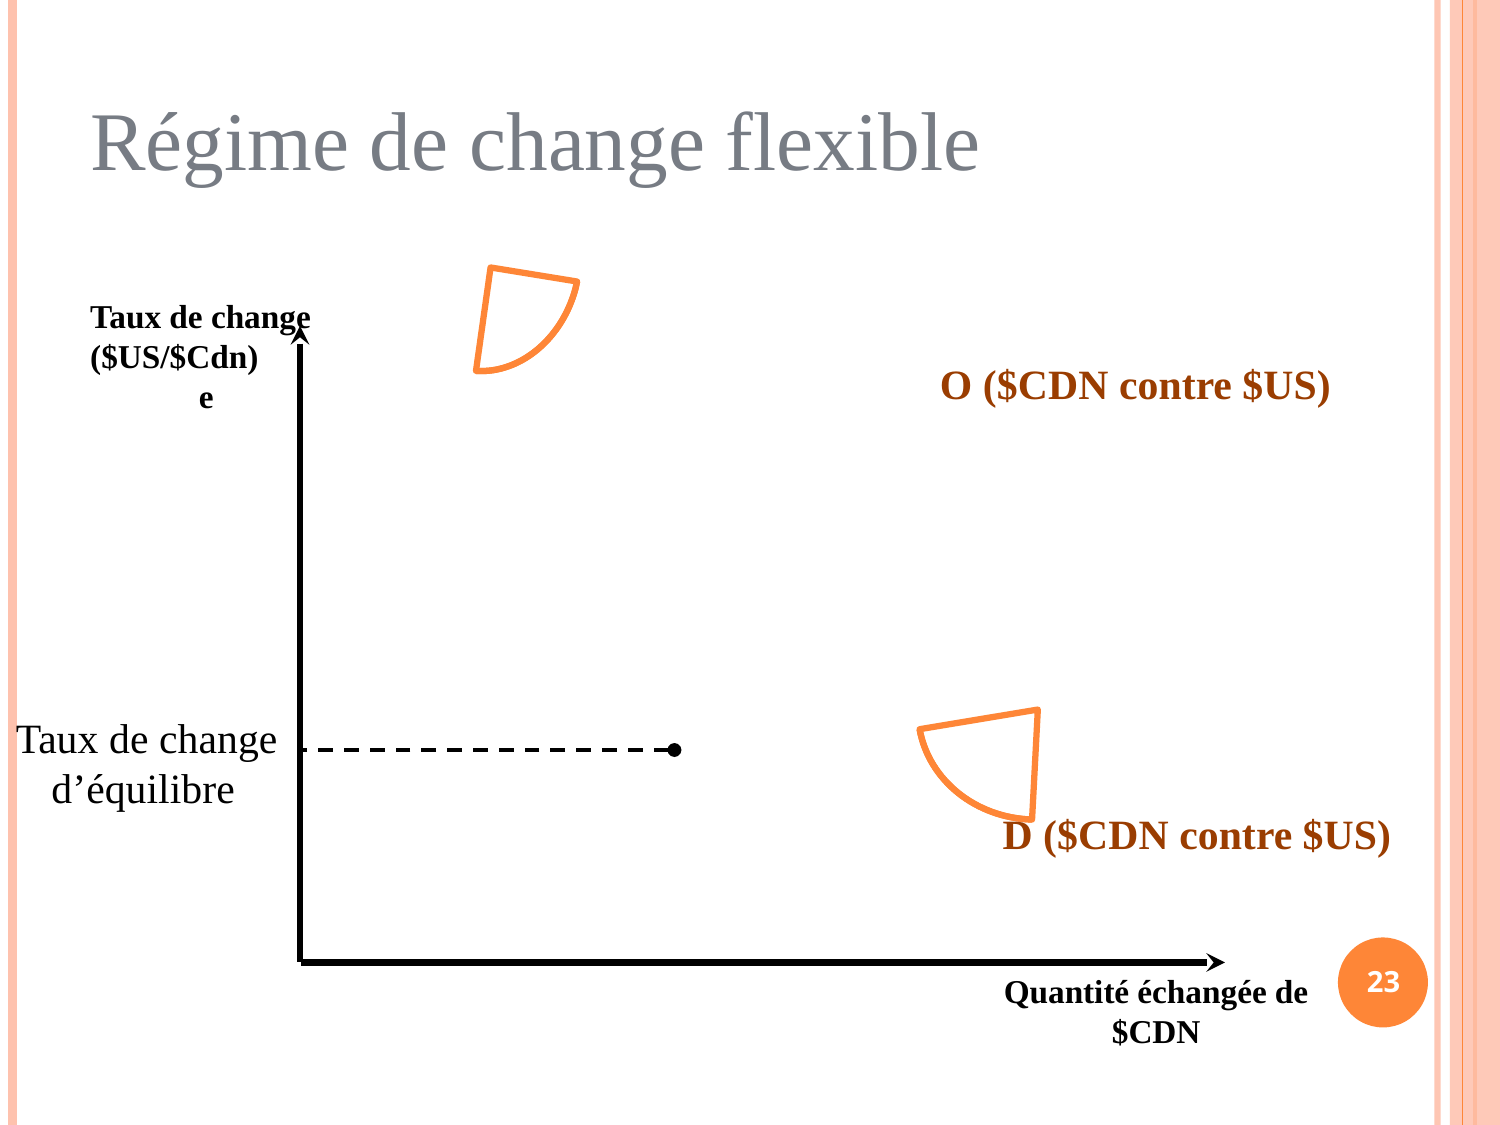

Régime de change flexible
Taux de change ($US/$Cdn)
e
O ($CDN contre $US)
Taux de change
d’équilibre
D ($CDN contre $US)
Quantité échangée de $CDN